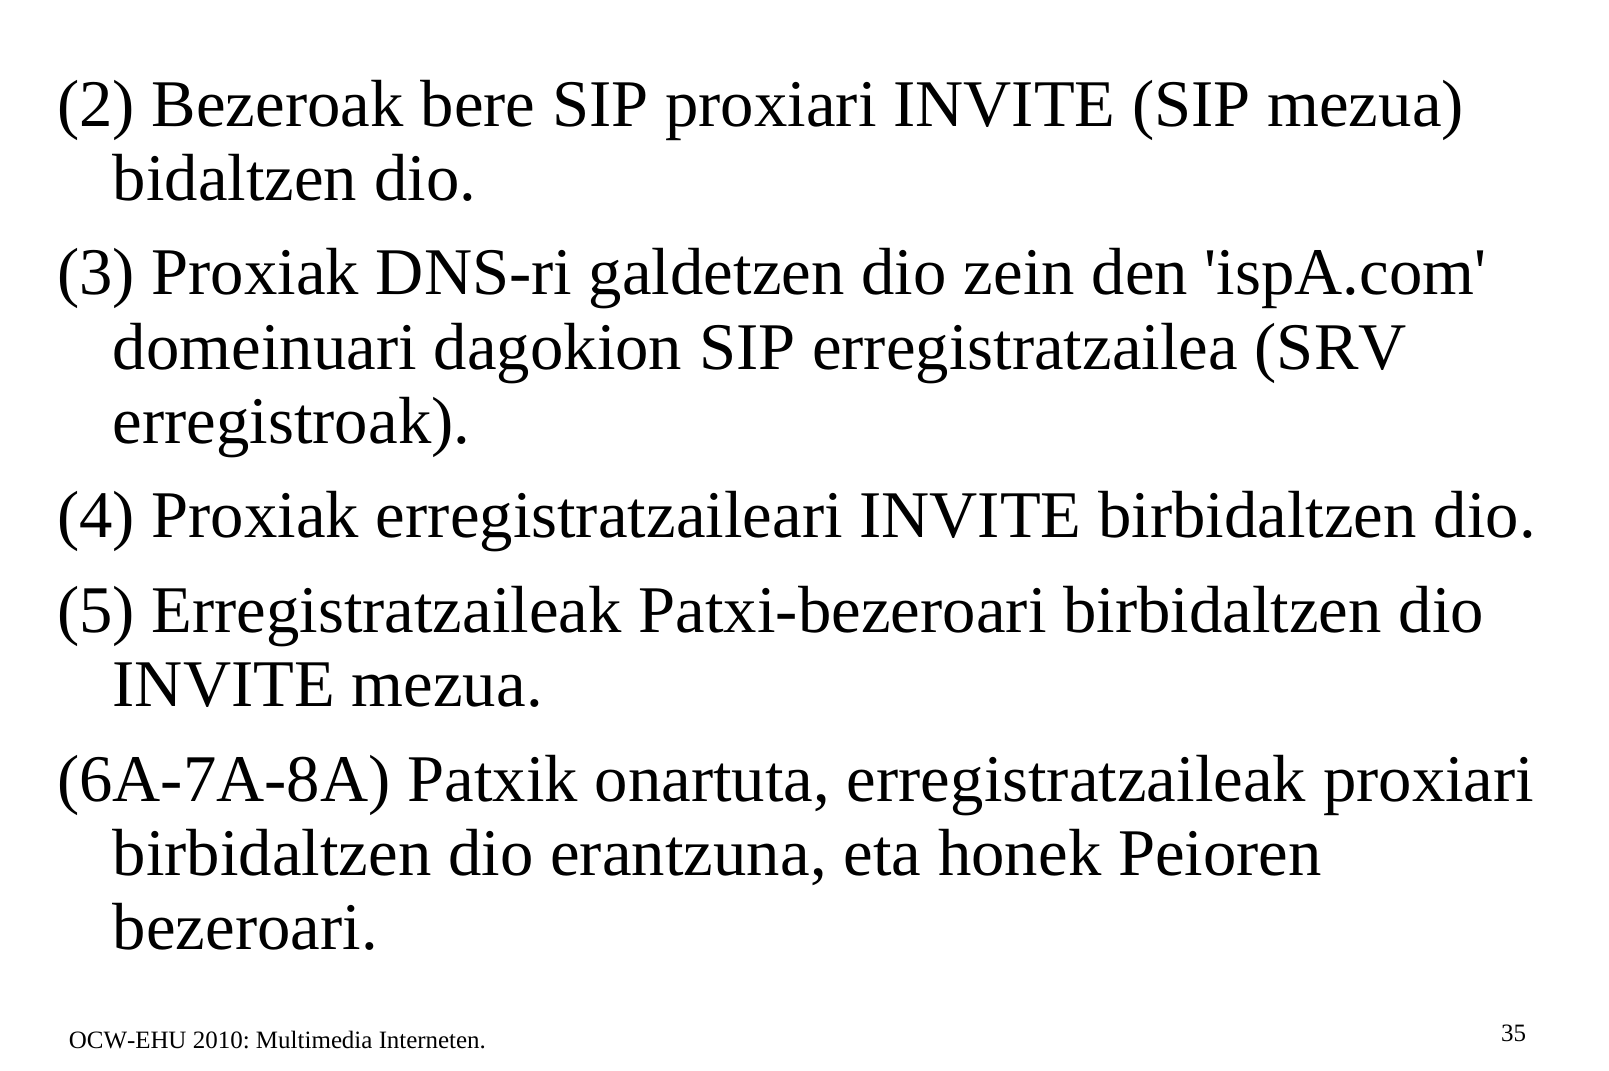

# (2) Bezeroak bere SIP proxiari INVITE (SIP mezua) bidaltzen dio.
(3) Proxiak DNS-ri galdetzen dio zein den 'ispA.com' domeinuari dagokion SIP erregistratzailea (SRV erregistroak).
(4) Proxiak erregistratzaileari INVITE birbidaltzen dio.
(5) Erregistratzaileak Patxi-bezeroari birbidaltzen dio INVITE mezua.
(6A-7A-8A) Patxik onartuta, erregistratzaileak proxiari birbidaltzen dio erantzuna, eta honek Peioren bezeroari.
35